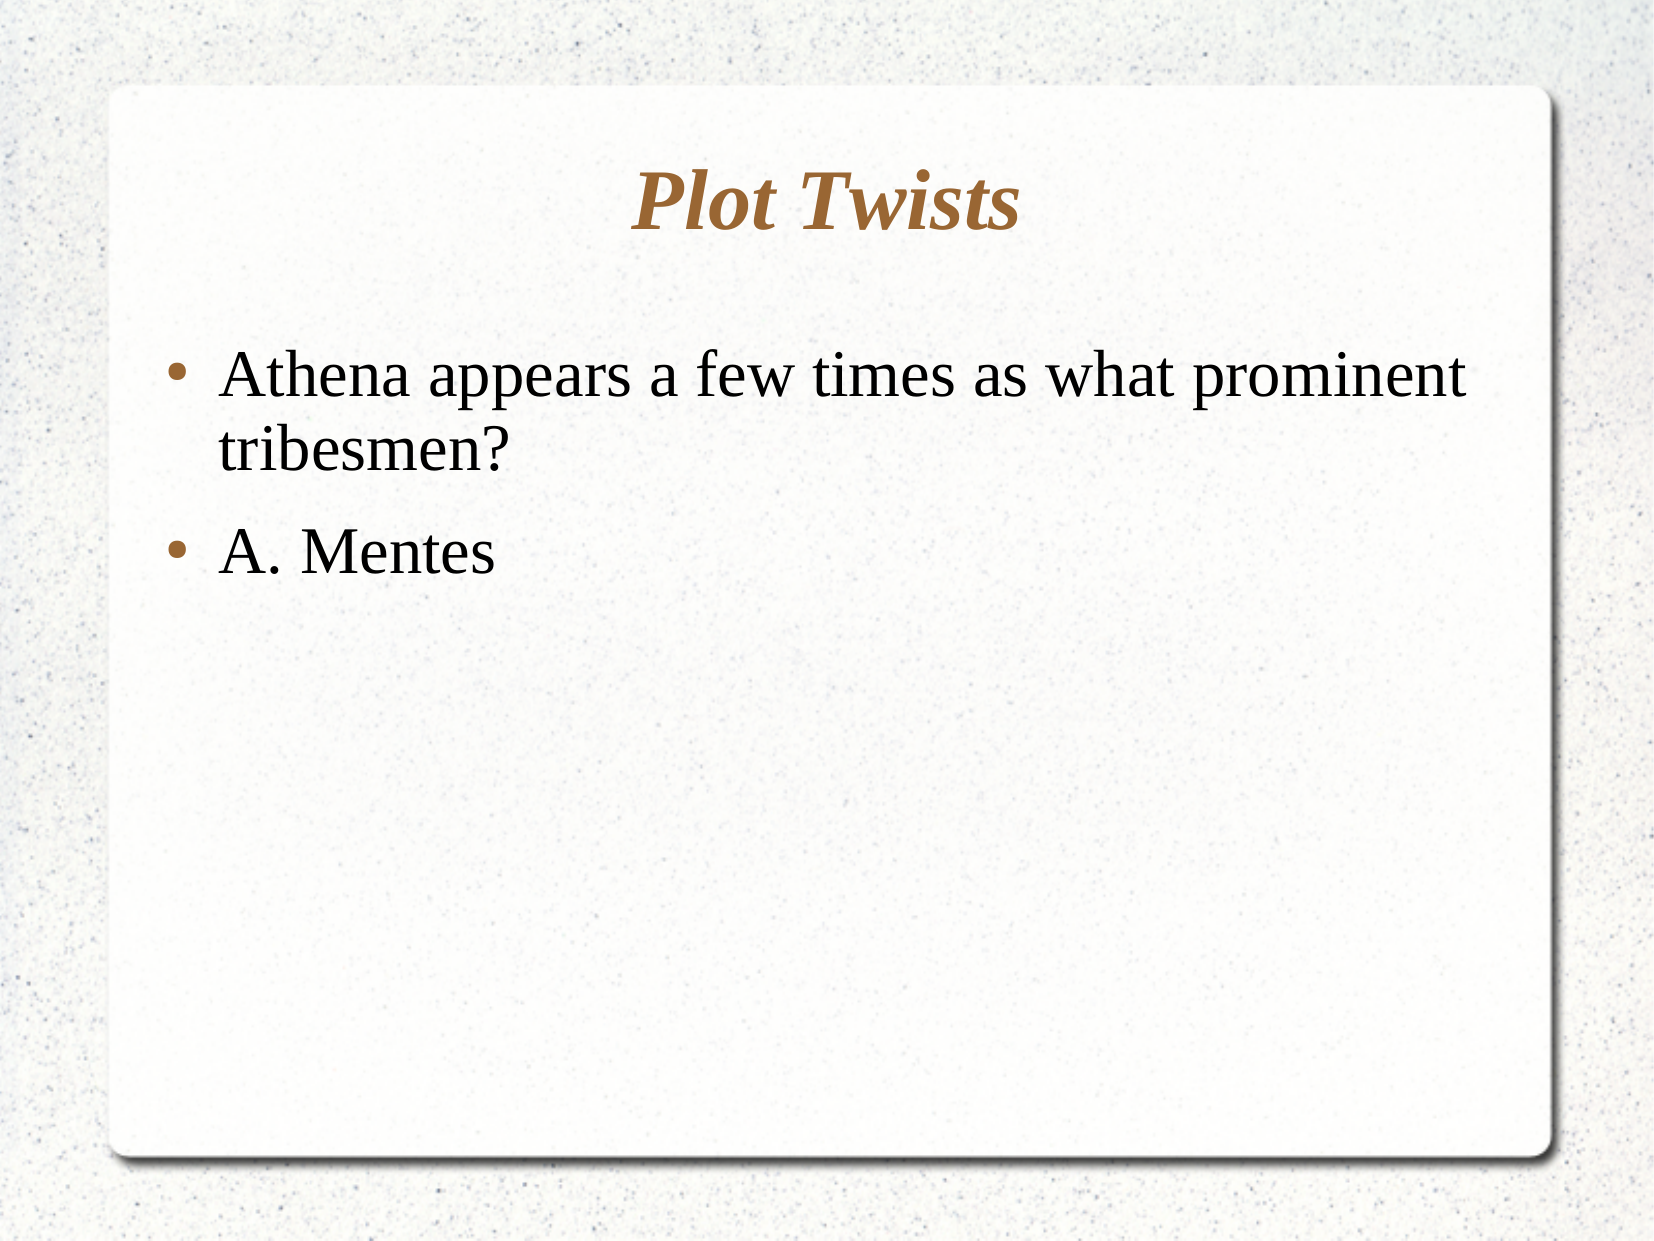

# Plot Twists
Athena appears a few times as what prominent tribesmen?
A. Mentes